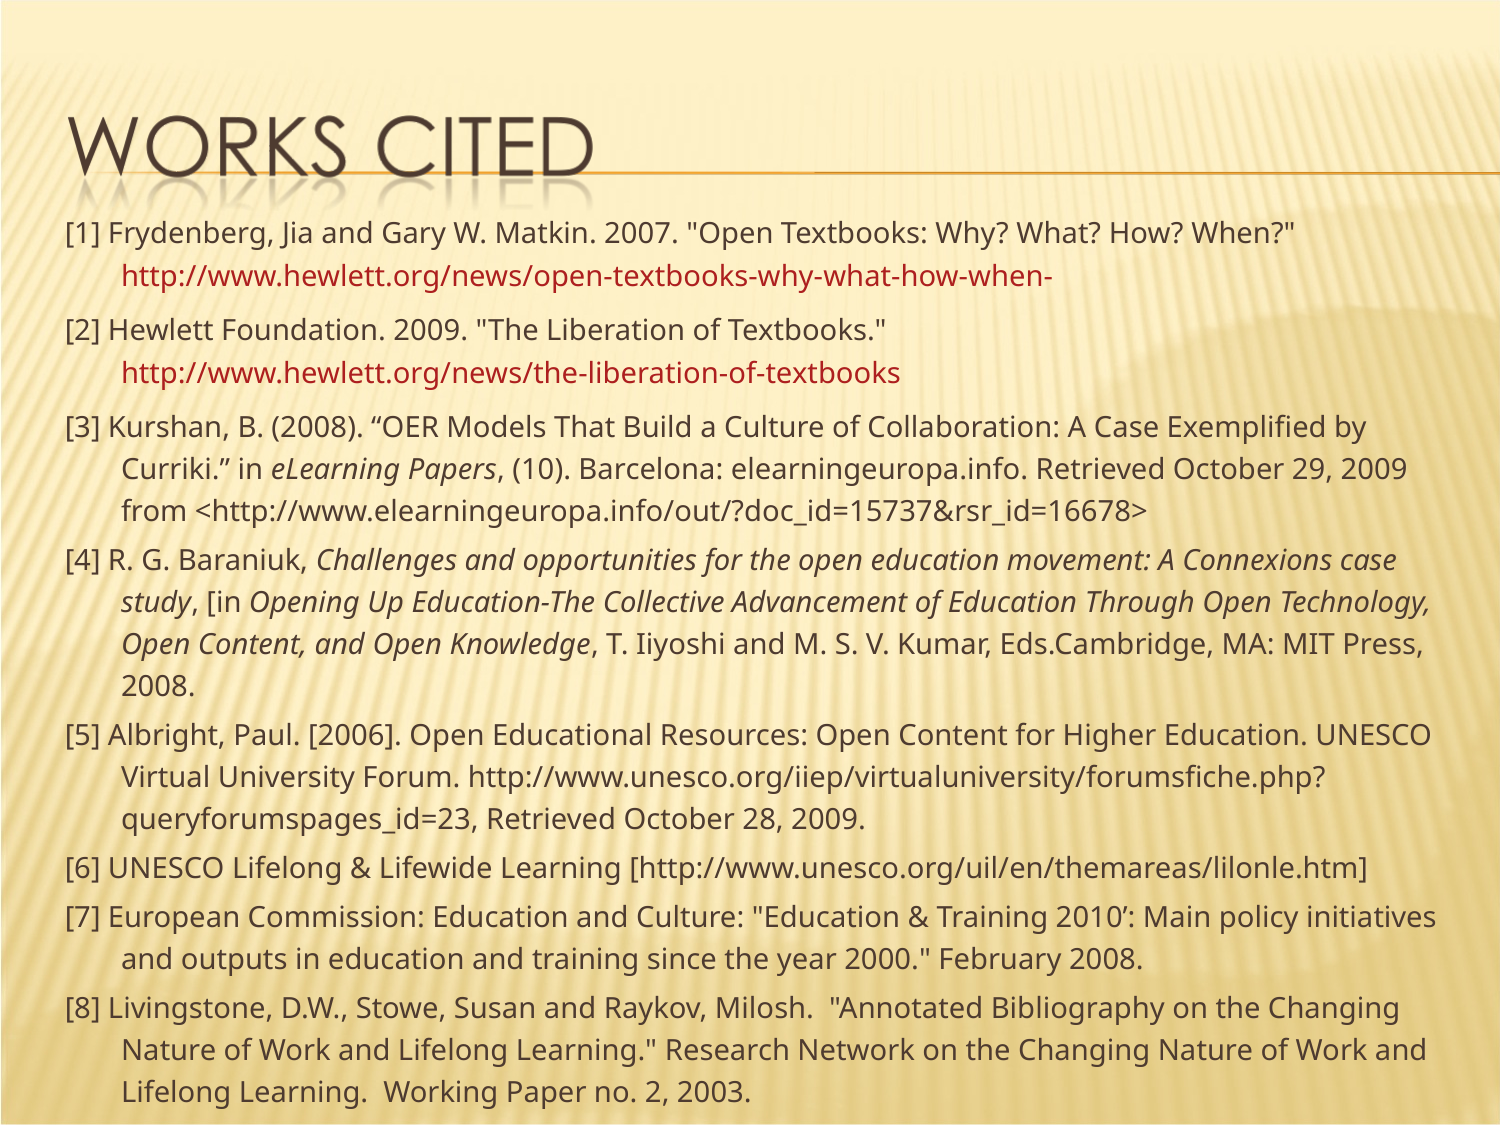

# [1] Frydenberg, Jia and Gary W. Matkin. 2007. "Open Textbooks: Why? What? How? When?" http://www.hewlett.org/news/open-textbooks-why-what-how-when-
[2] Hewlett Foundation. 2009. "The Liberation of Textbooks." http://www.hewlett.org/news/the-liberation-of-textbooks
[3] Kurshan, B. (2008). “OER Models That Build a Culture of Collaboration: A Case Exemplified by Curriki.” in eLearning Papers, (10). Barcelona: elearningeuropa.info. Retrieved October 29, 2009 from <http://www.elearningeuropa.info/out/?doc_id=15737&rsr_id=16678>
[4] R. G. Baraniuk, Challenges and opportunities for the open education movement: A Connexions case study, [in Opening Up Education-The Collective Advancement of Education Through Open Technology, Open Content, and Open Knowledge, T. Iiyoshi and M. S. V. Kumar, Eds.Cambridge, MA: MIT Press, 2008.
[5] Albright, Paul. [2006]. Open Educational Resources: Open Content for Higher Education. UNESCO Virtual University Forum. http://www.unesco.org/iiep/virtualuniversity/forumsfiche.php?queryforumspages_id=23, Retrieved October 28, 2009.
[6] UNESCO Lifelong & Lifewide Learning [http://www.unesco.org/uil/en/themareas/lilonle.htm]
[7] European Commission: Education and Culture: "Education & Training 2010’: Main policy initiatives and outputs in education and training since the year 2000." February 2008.
[8] Livingstone, D.W., Stowe, Susan and Raykov, Milosh.  "Annotated Bibliography on the Changing Nature of Work and Lifelong Learning." Research Network on the Changing Nature of Work and Lifelong Learning.  Working Paper no. 2, 2003.